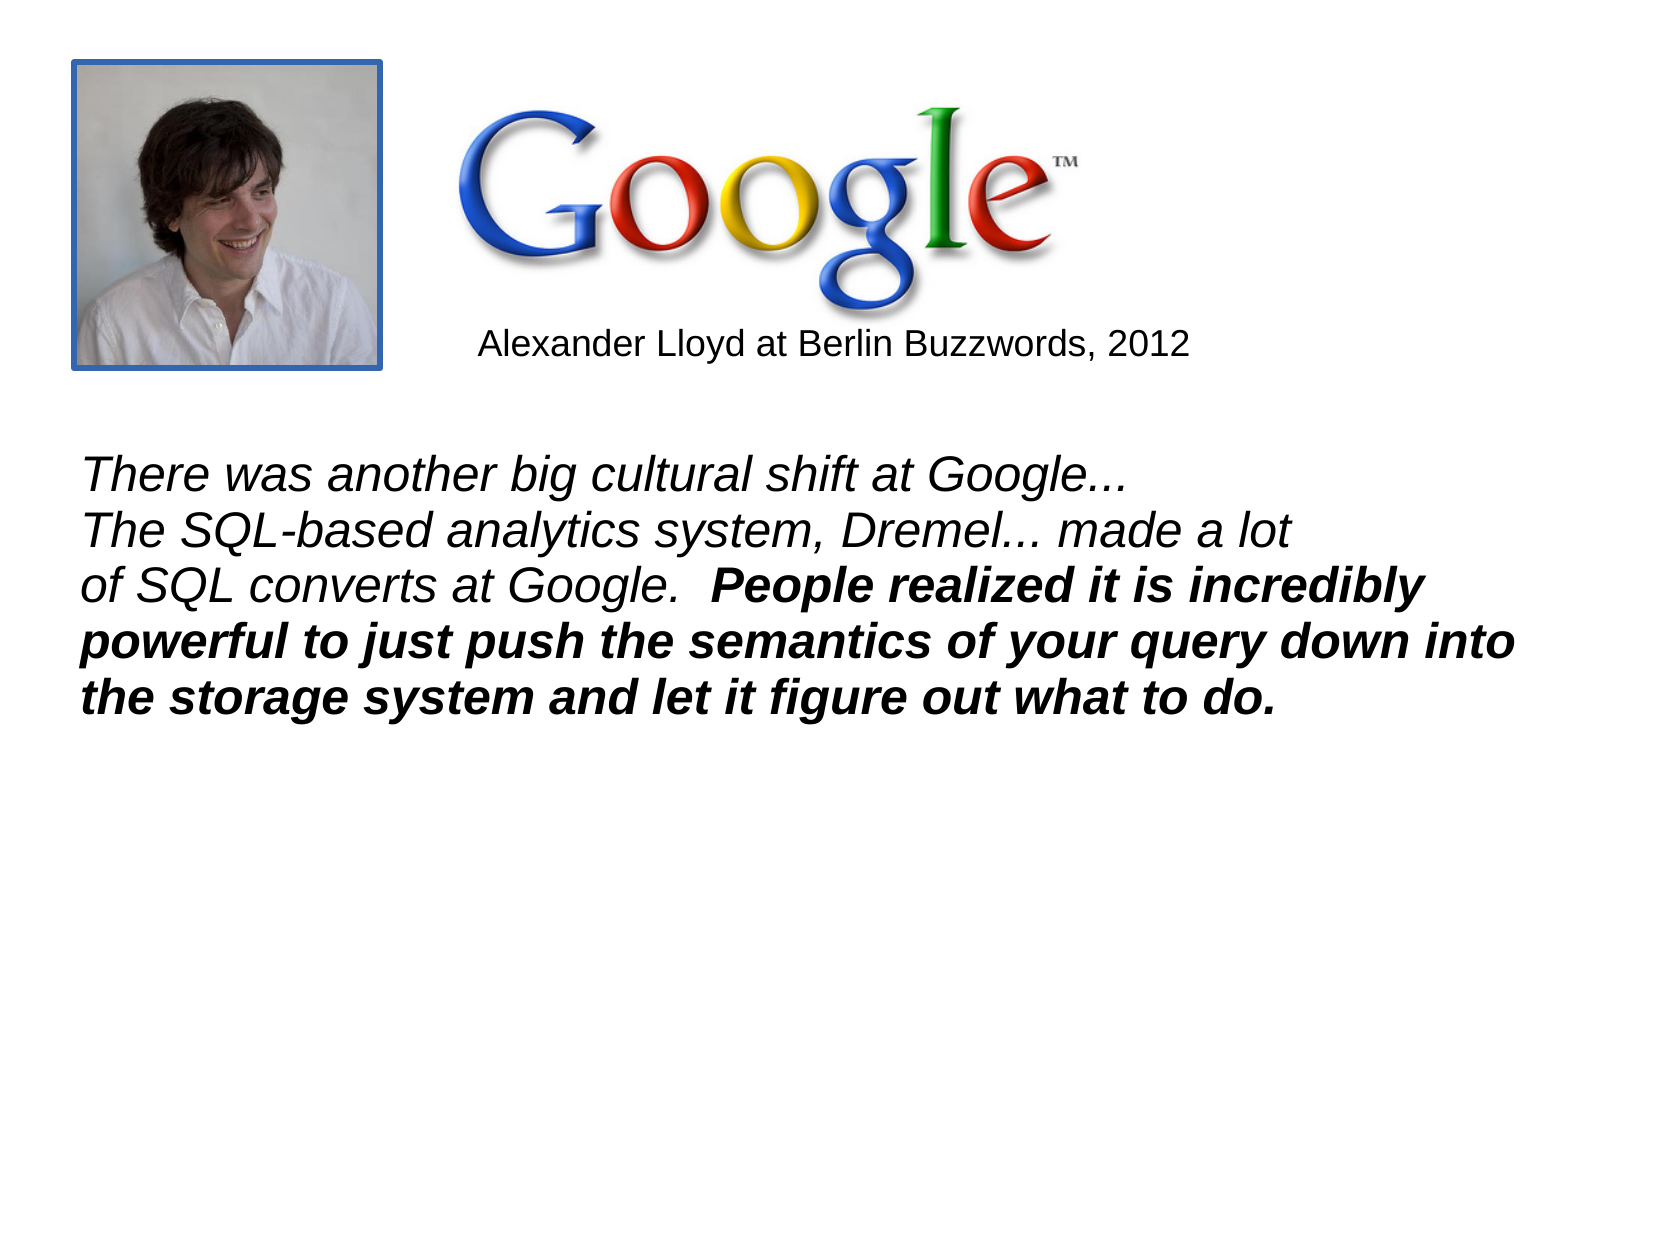

Alexander Lloyd at Berlin Buzzwords, 2012
There was another big cultural shift at Google...
The SQL-based analytics system, Dremel... made a lot
of SQL converts at Google. People realized it is incredibly
powerful to just push the semantics of your query down into
the storage system and let it figure out what to do.